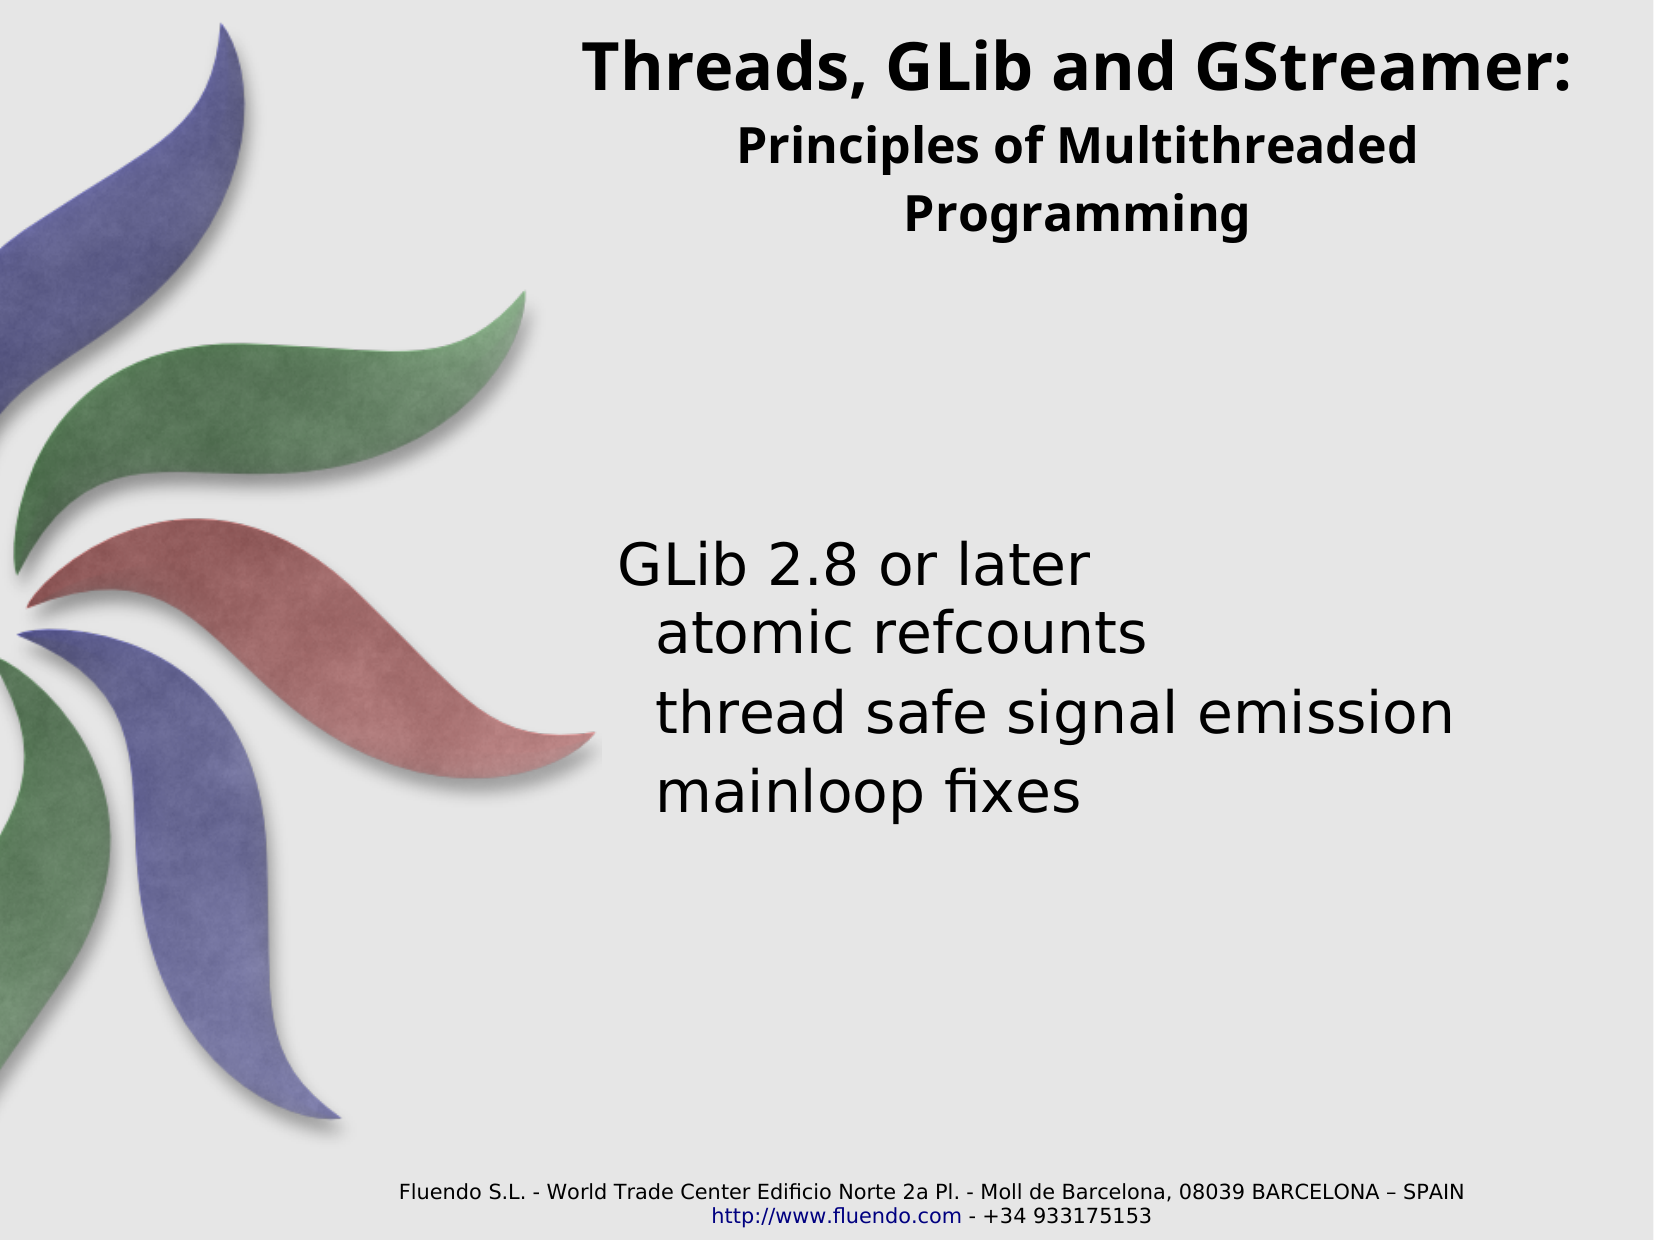

# Threads, GLib and GStreamer: Principles of Multithreaded Programming
GLib 2.8 or later
atomic refcounts
thread safe signal emission
mainloop fixes